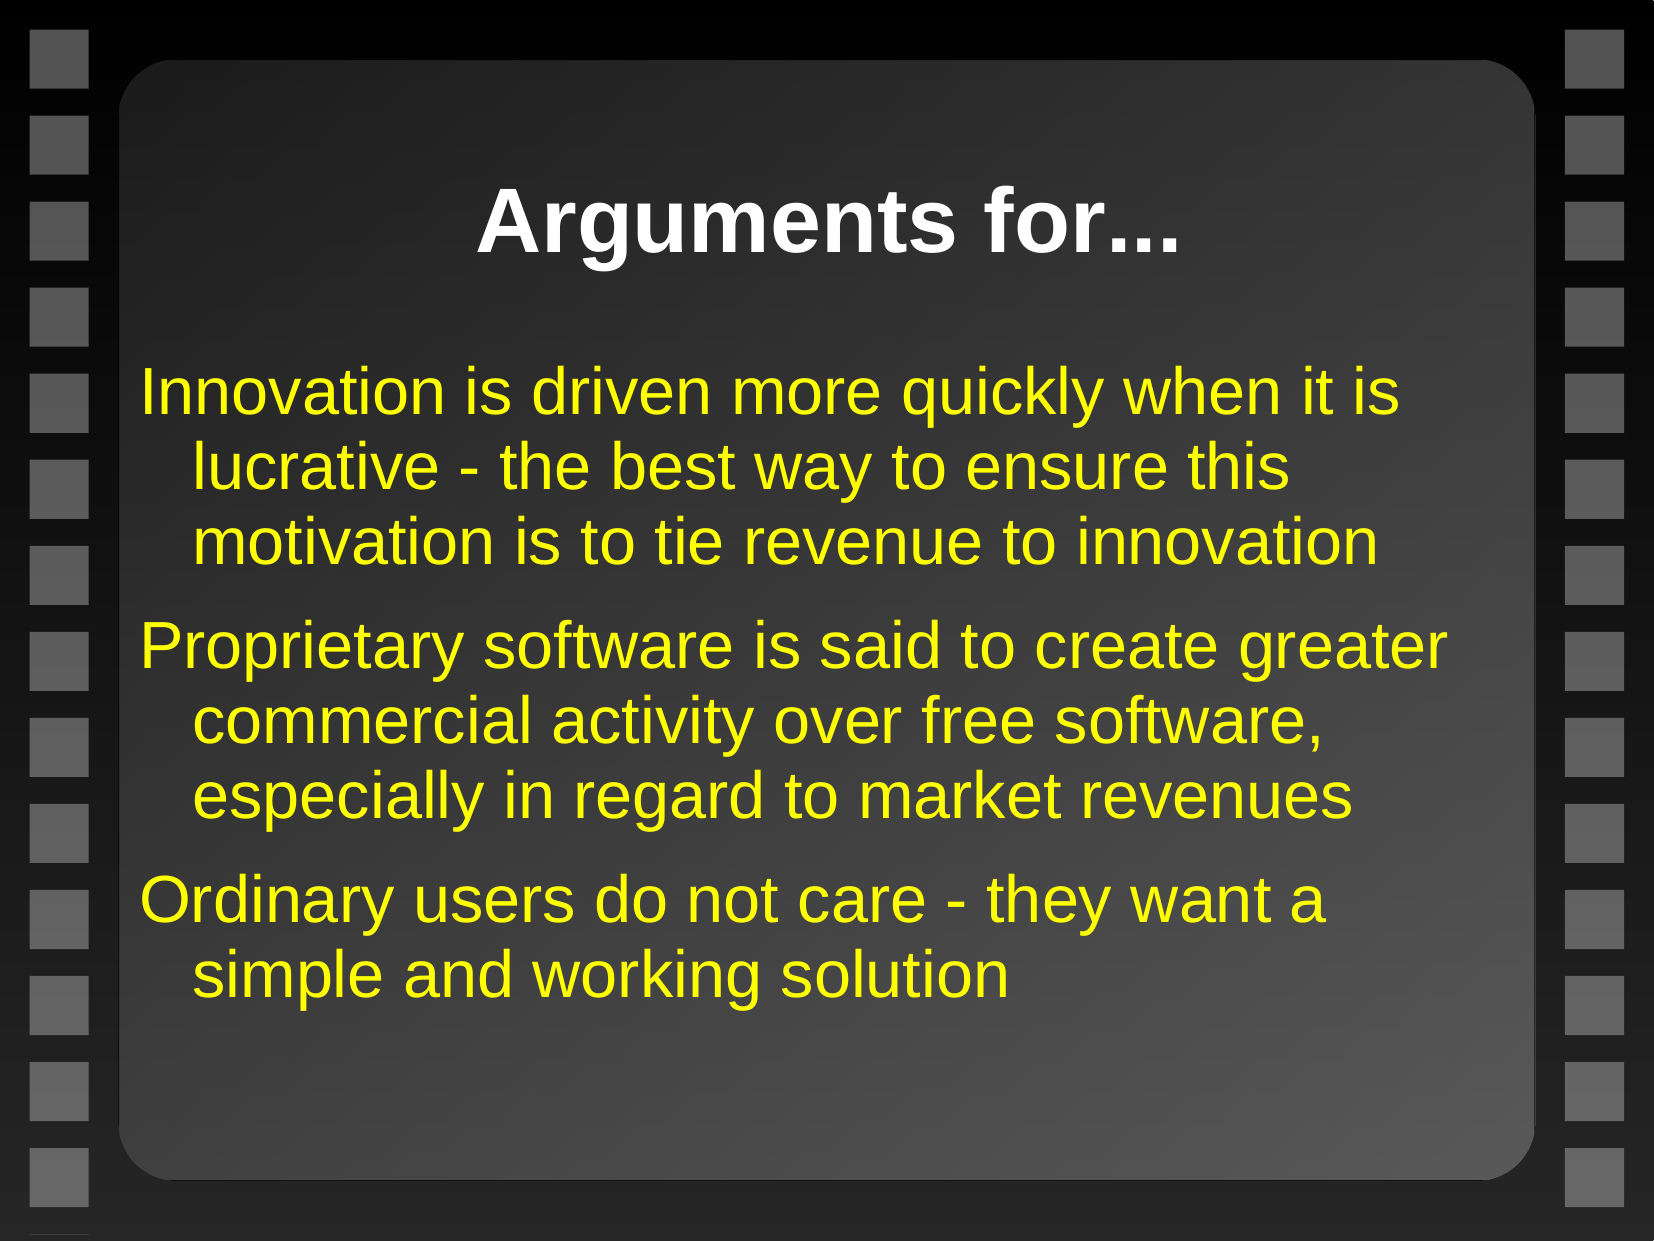

# Arguments for...
Innovation is driven more quickly when it is lucrative - the best way to ensure this motivation is to tie revenue to innovation
Proprietary software is said to create greater commercial activity over free software, especially in regard to market revenues
Ordinary users do not care - they want a simple and working solution